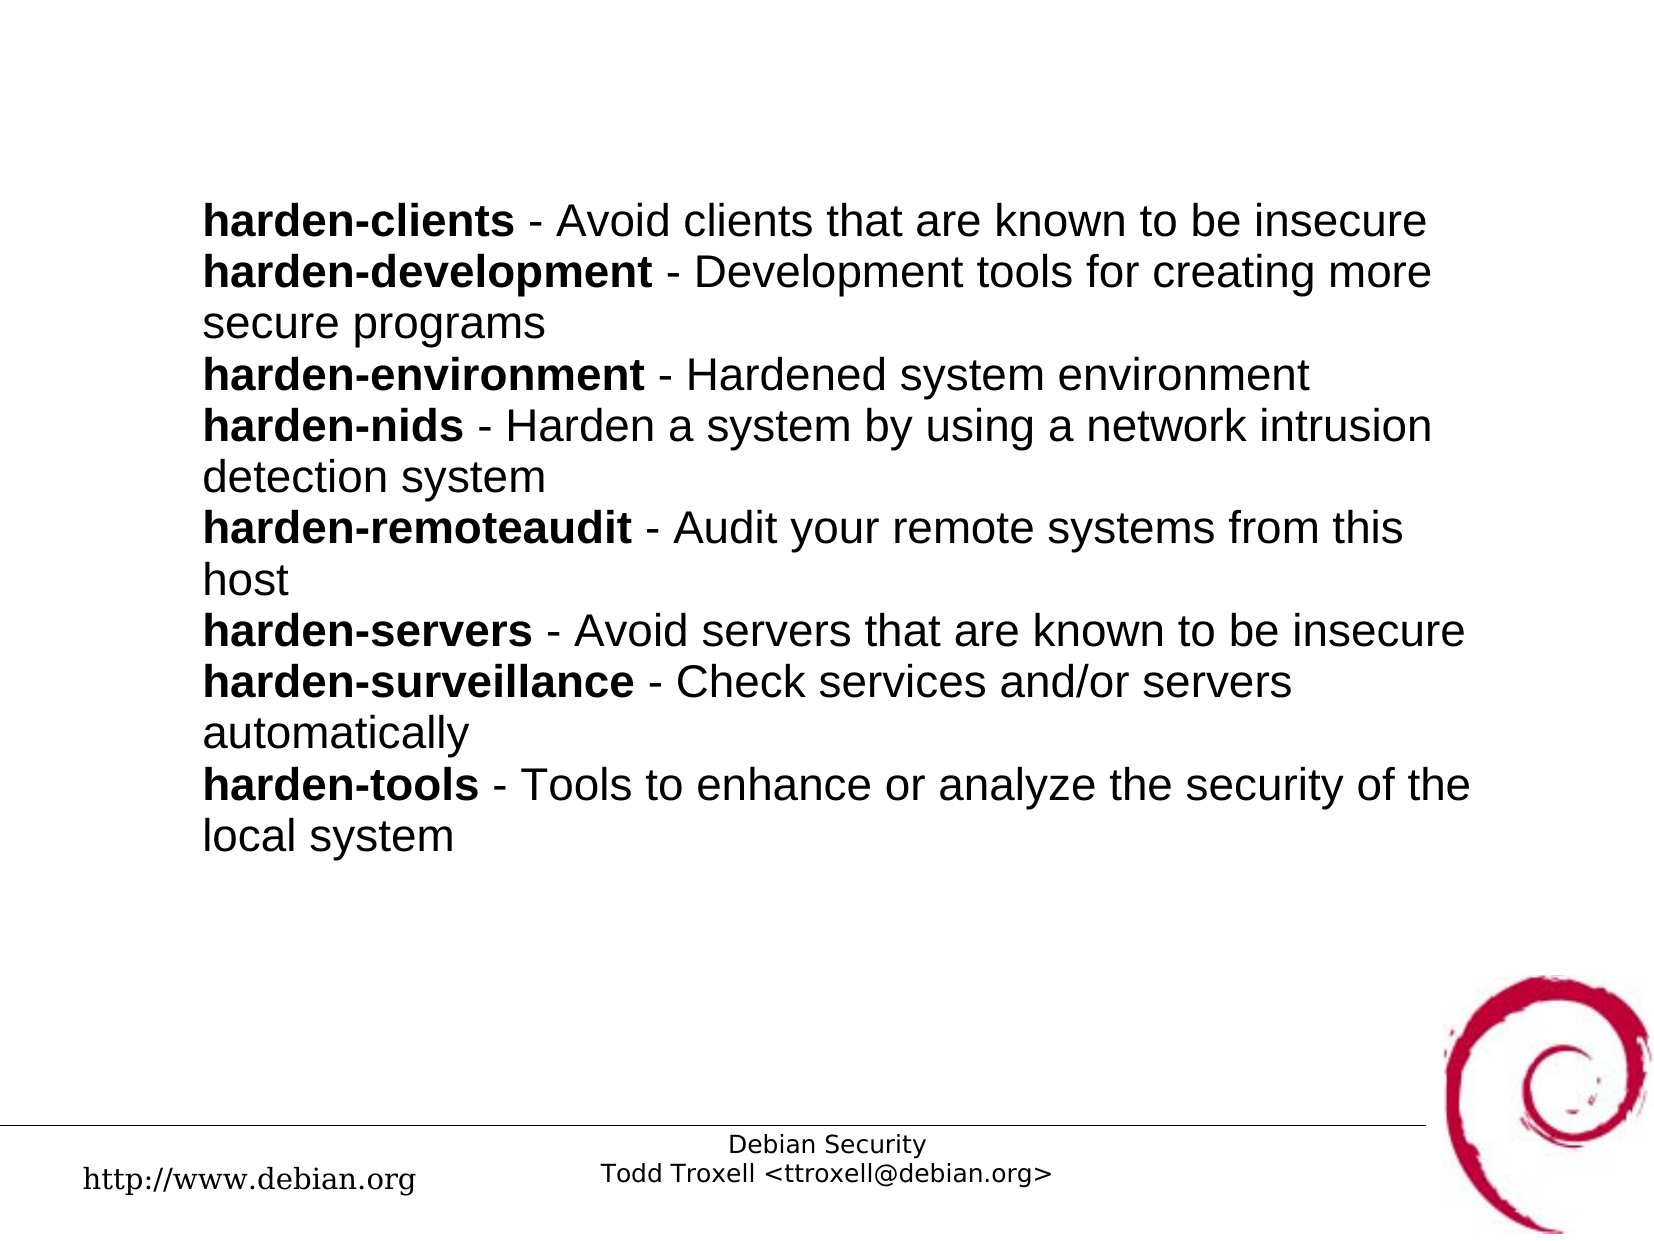

harden-clients - Avoid clients that are known to be insecure
harden-development - Development tools for creating more secure programs
harden-environment - Hardened system environment
harden-nids - Harden a system by using a network intrusion detection system
harden-remoteaudit - Audit your remote systems from this host
harden-servers - Avoid servers that are known to be insecure
harden-surveillance - Check services and/or servers automatically
harden-tools - Tools to enhance or analyze the security of the local system